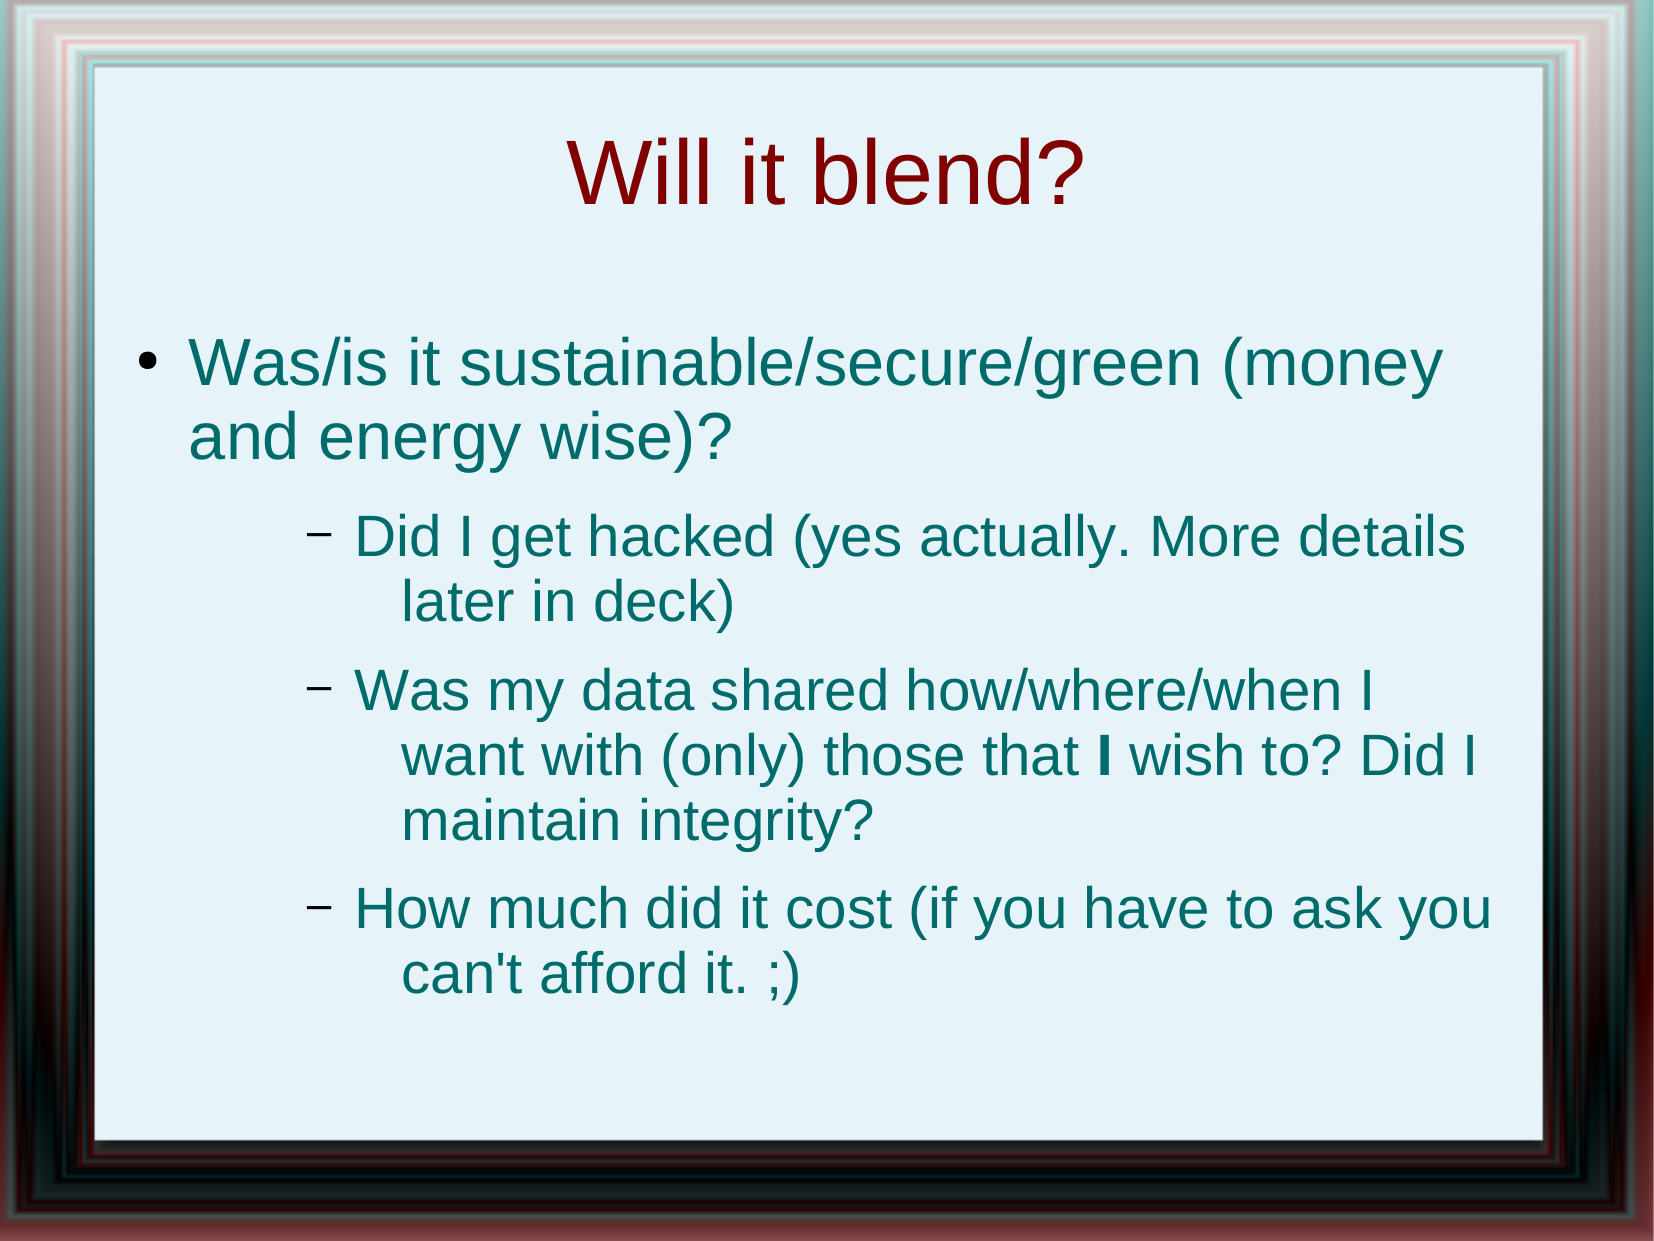

# Will it blend?
Was/is it sustainable/secure/green (money and energy wise)?
Did I get hacked (yes actually. More details later in deck)
Was my data shared how/where/when I want with (only) those that I wish to? Did I maintain integrity?
How much did it cost (if you have to ask you can't afford it. ;)